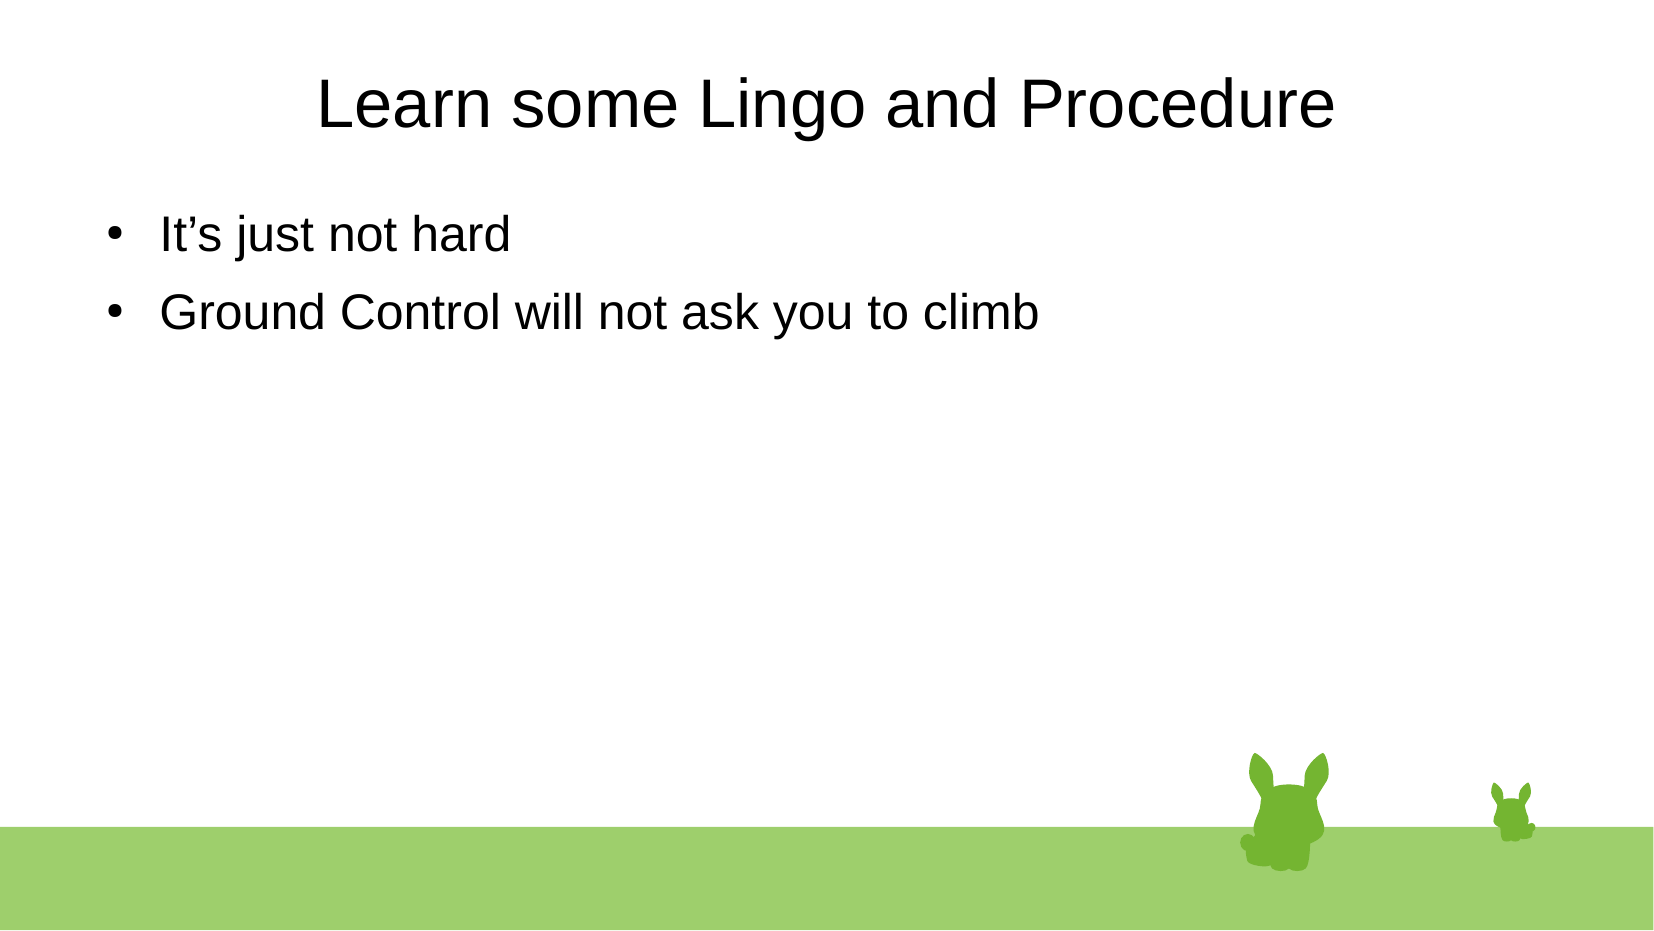

# Learn some Lingo and Procedure
It’s just not hard
Ground Control will not ask you to climb